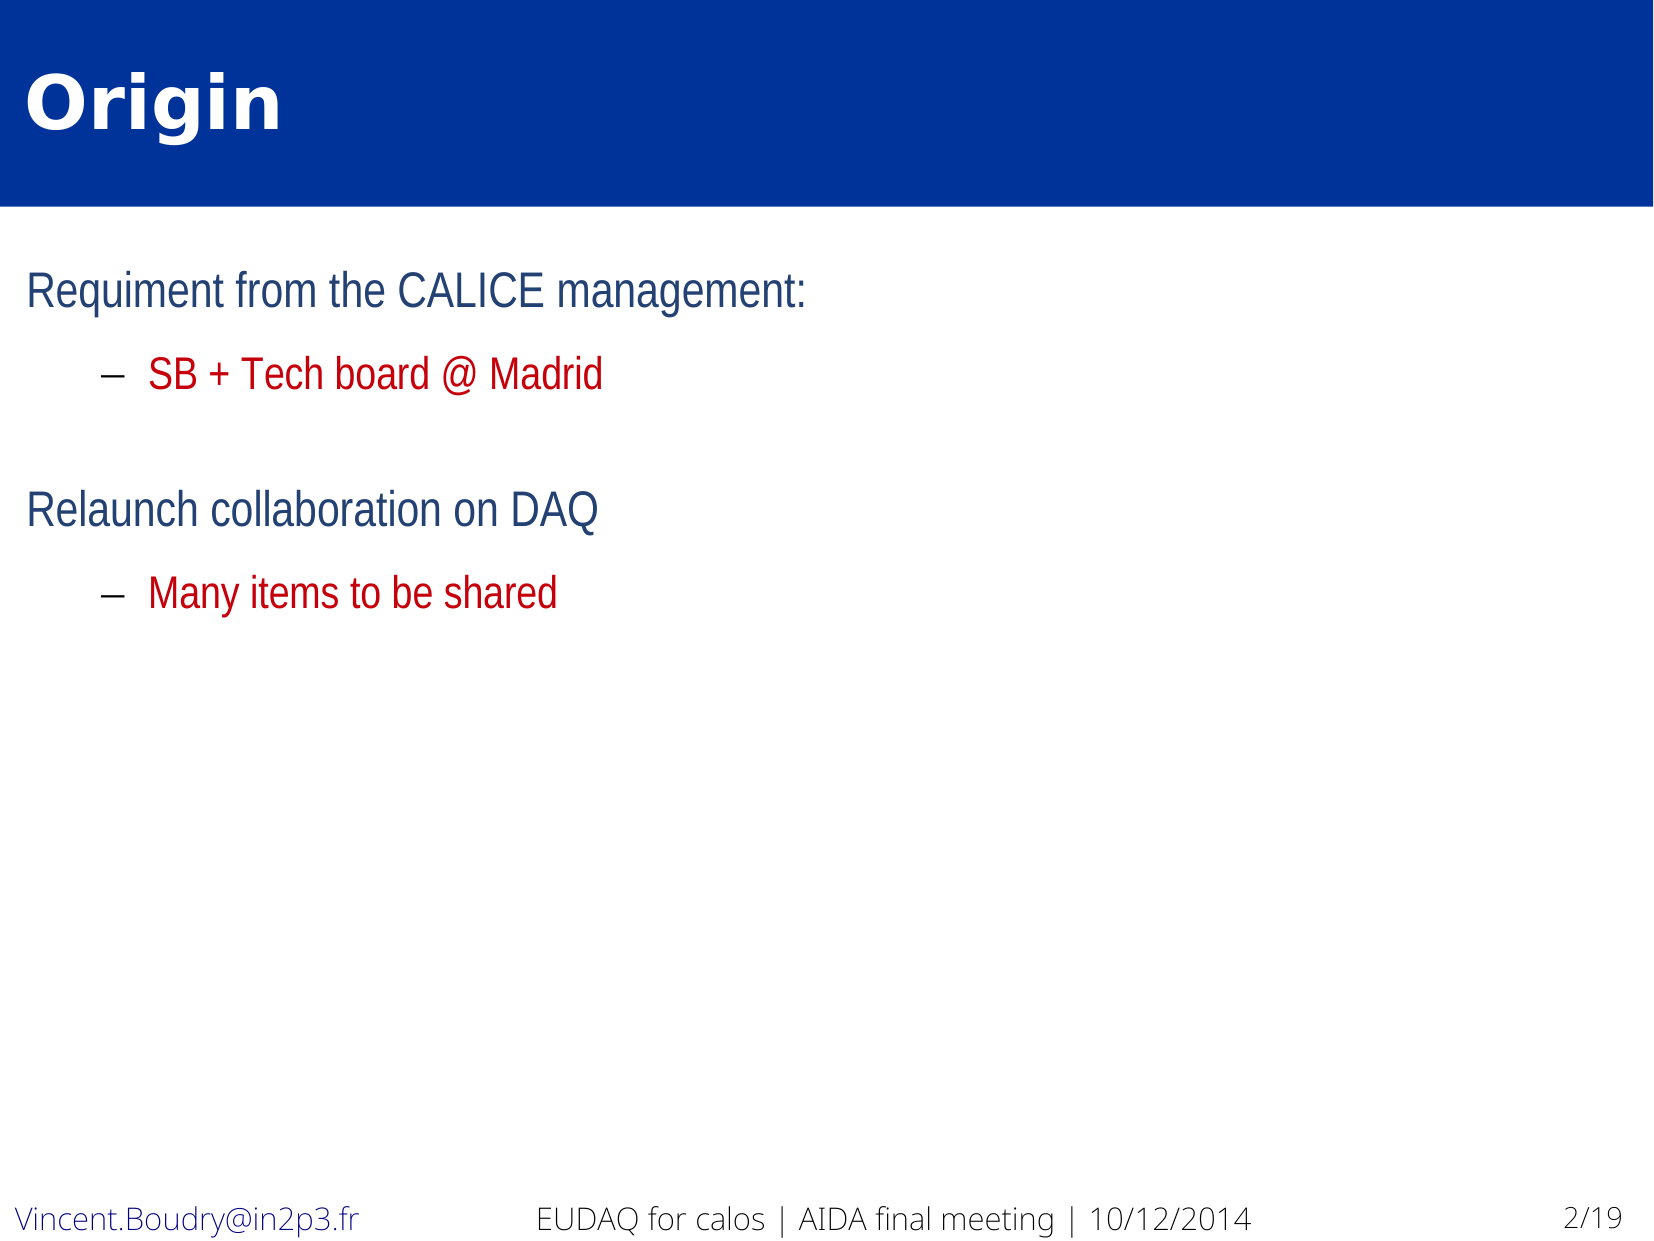

# Origin
Requiment from the CALICE management:
SB + Tech board @ Madrid
Relaunch collaboration on DAQ
Many items to be shared
Vincent.Boudry@in2p3.fr
EUDAQ for calos | AIDA final meeting | 10/12/2014
2